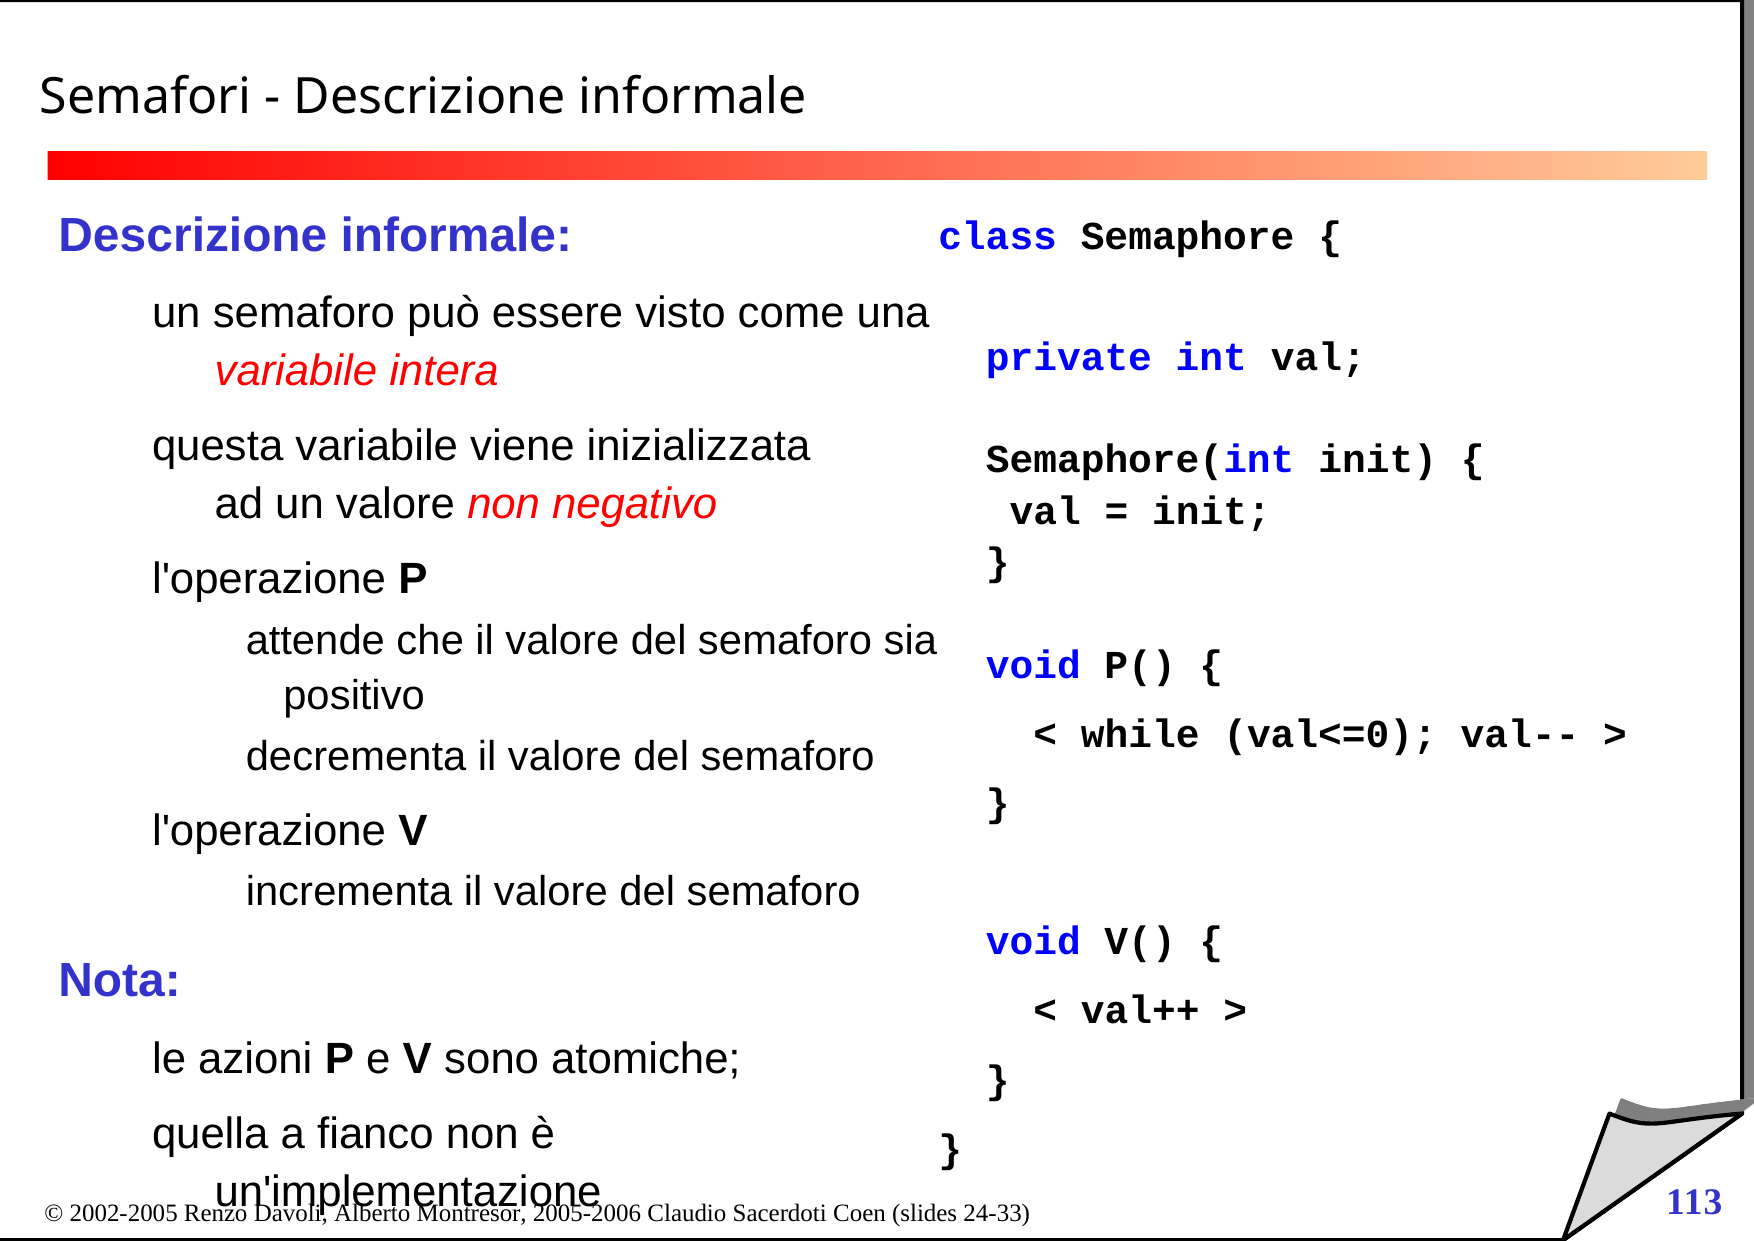

# Semafori - Descrizione informale
Descrizione informale:
un semaforo può essere visto come una variabile intera
questa variabile viene inizializzata
ad un valore non negativo
l'operazione P
attende che il valore del semaforo sia positivo
decrementa il valore del semaforo
l'operazione V
incrementa il valore del semaforo
Nota:
le azioni P e V sono atomiche;
quella a fianco non è un'implementazione
class Semaphore {
 private int val;
 Semaphore(int init) {
 val = init;
 }
 void P() {
 < while (val<=0); val-- >
 }
 void V() {
 < val++ >
 }
}